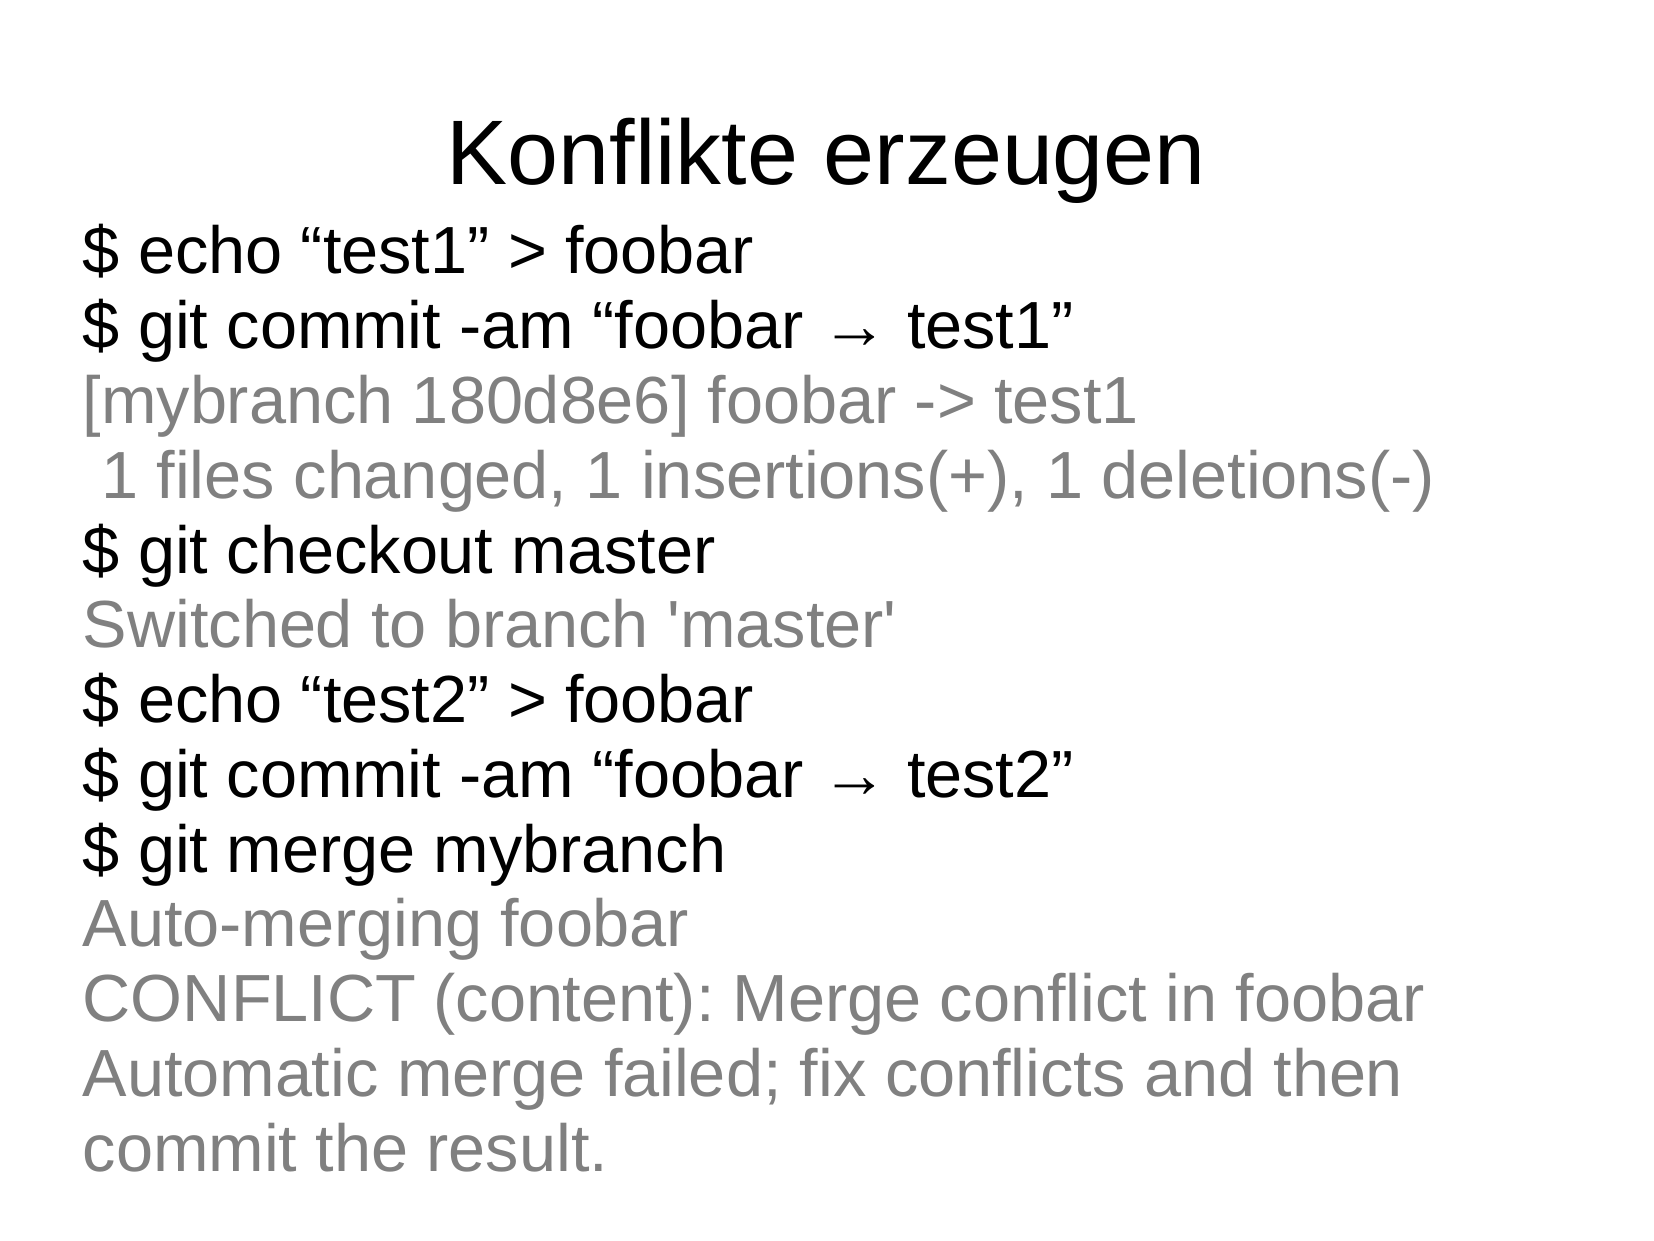

# Konflikte erzeugen
$ echo “test1” > foobar
$ git commit -am “foobar → test1”
[mybranch 180d8e6] foobar -> test1
 1 files changed, 1 insertions(+), 1 deletions(-)
$ git checkout master
Switched to branch 'master'
$ echo “test2” > foobar
$ git commit -am “foobar → test2”
$ git merge mybranch
Auto-merging foobar
CONFLICT (content): Merge conflict in foobar
Automatic merge failed; fix conflicts and then commit the result.